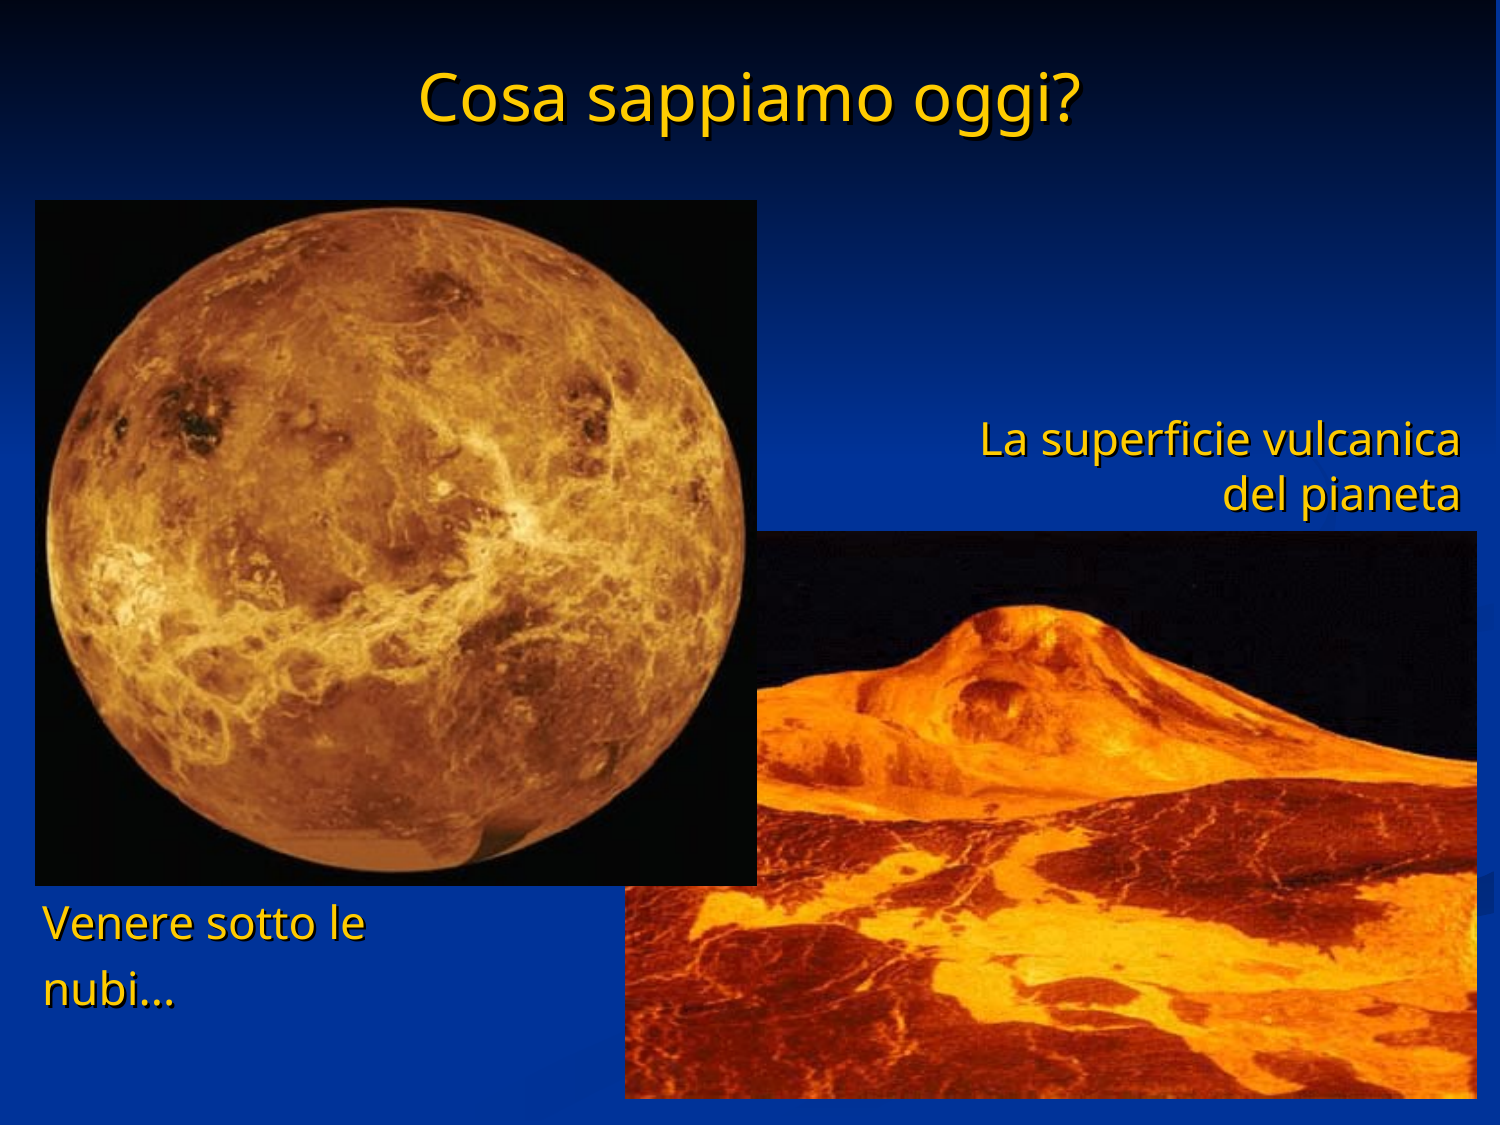

Cosa sappiamo oggi?
La superficie vulcanica del pianeta
Venere sotto le
nubi...